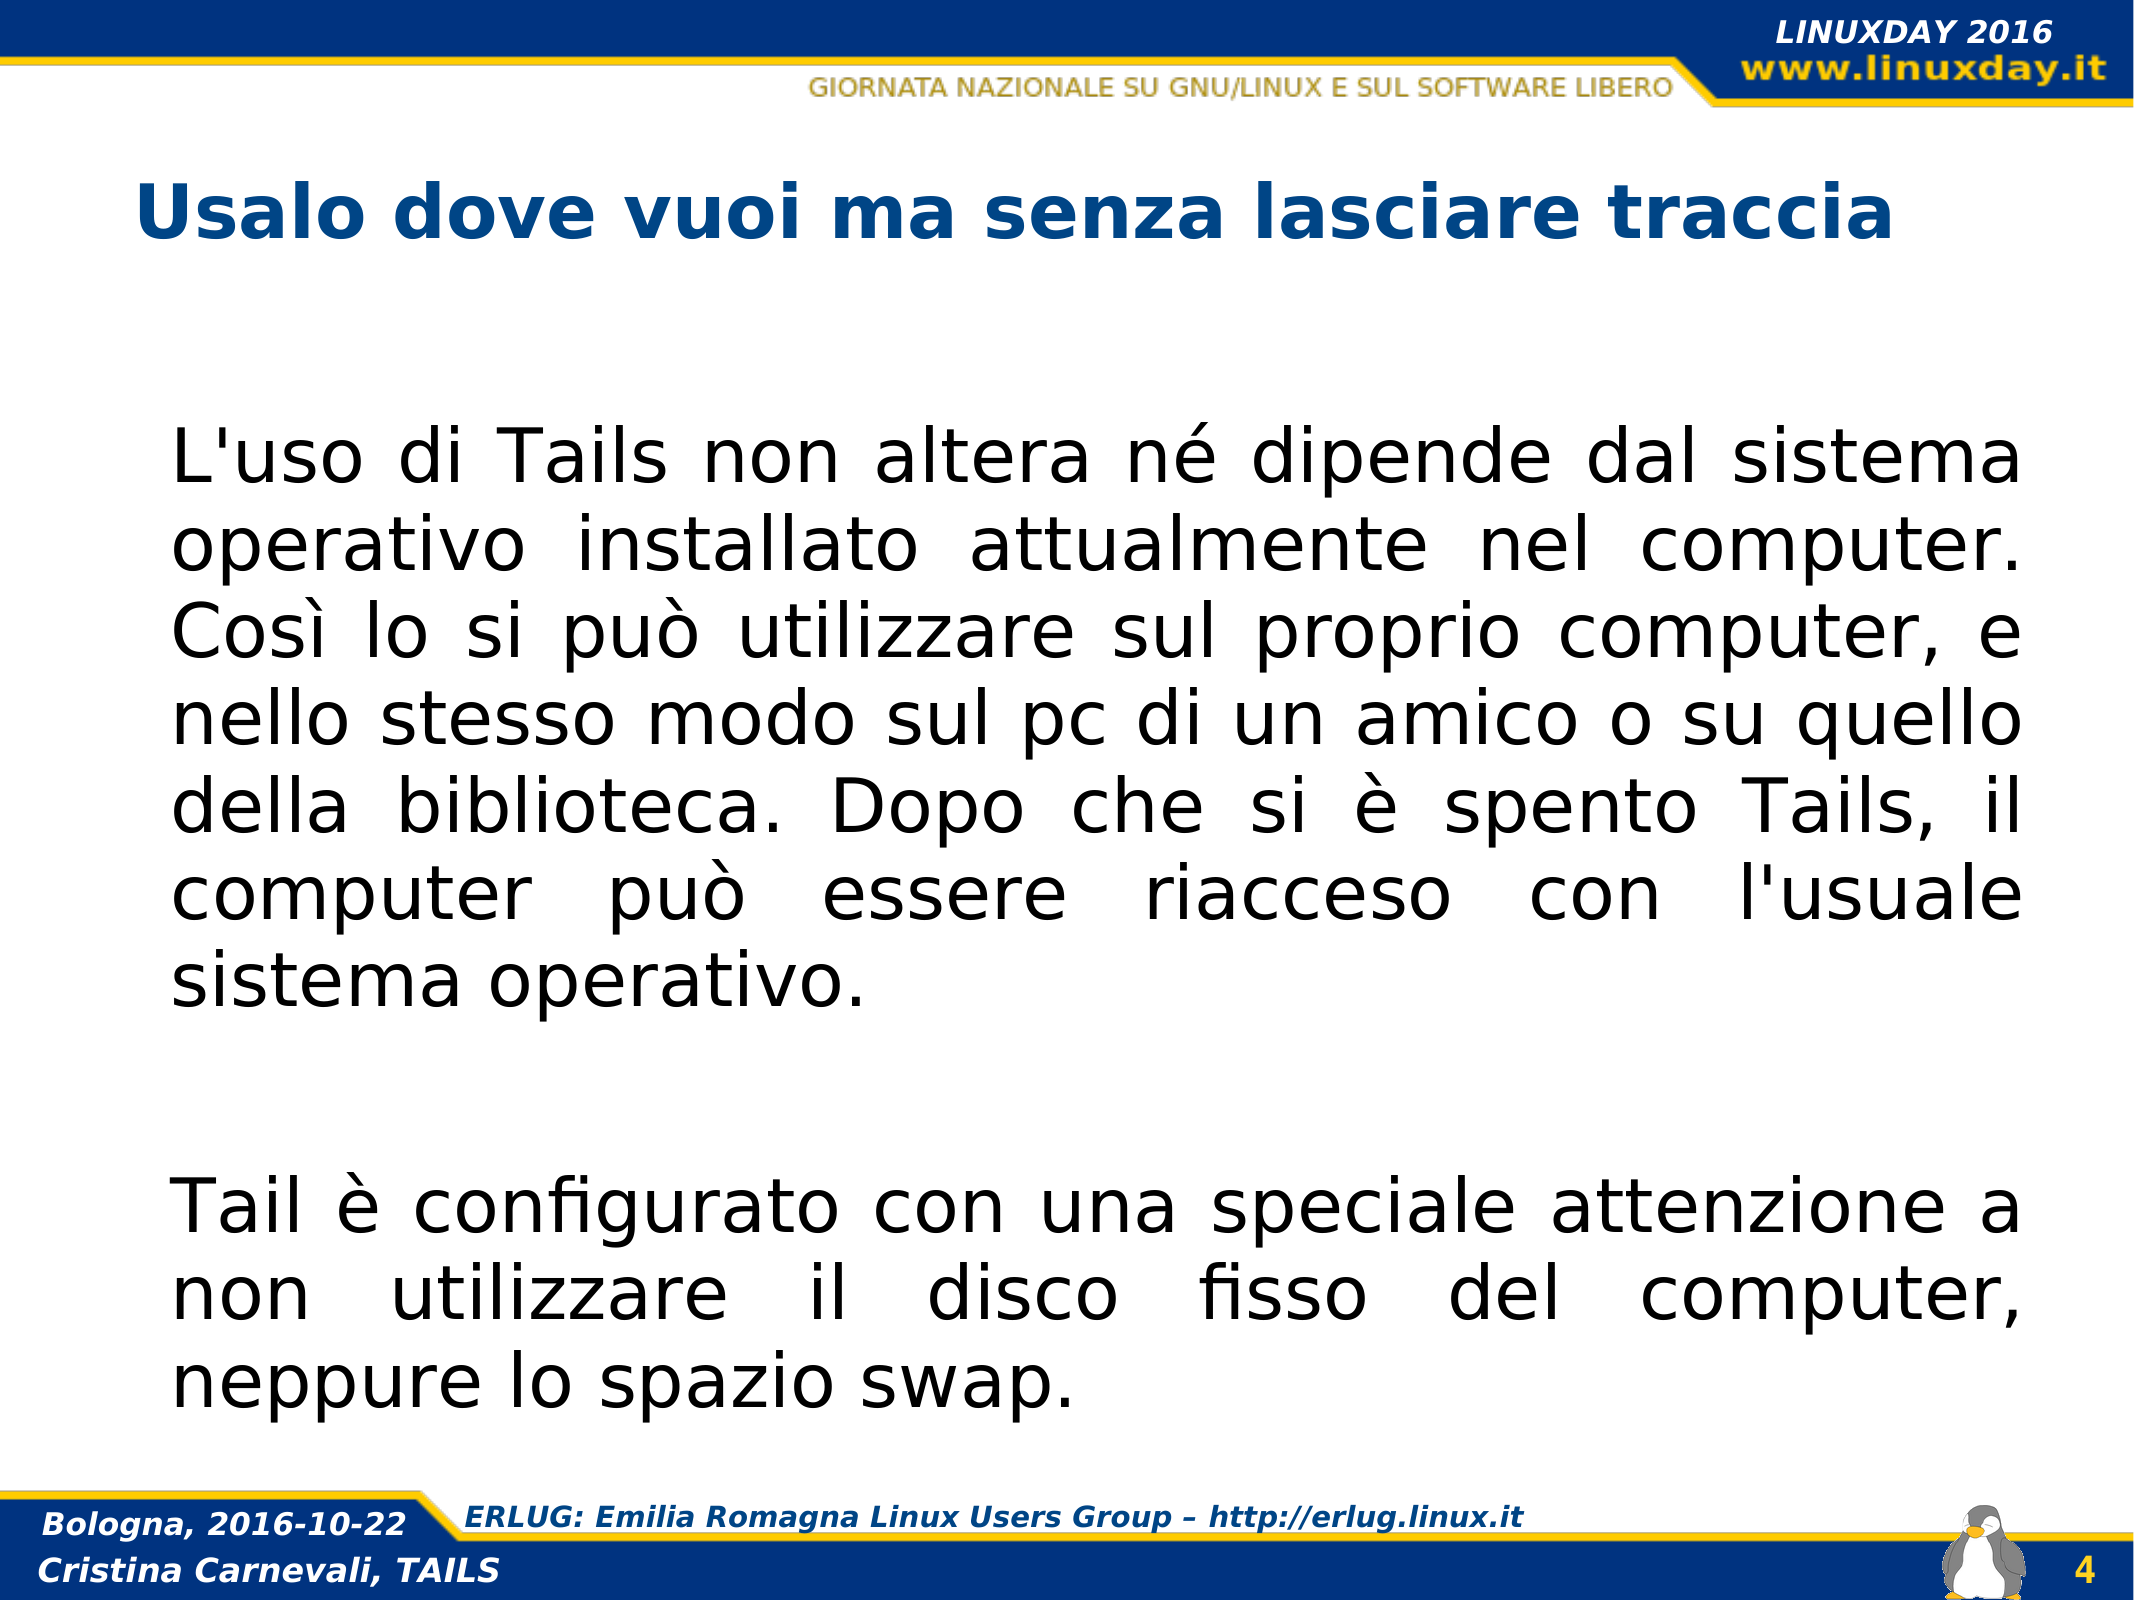

# Usalo dove vuoi ma senza lasciare traccia
L'uso di Tails non altera né dipende dal sistema operativo installato attualmente nel computer. Così lo si può utilizzare sul proprio computer, e nello stesso modo sul pc di un amico o su quello della biblioteca. Dopo che si è spento Tails, il computer può essere riacceso con l'usuale sistema operativo.
Tail è configurato con una speciale attenzione a non utilizzare il disco fisso del computer, neppure lo spazio swap.